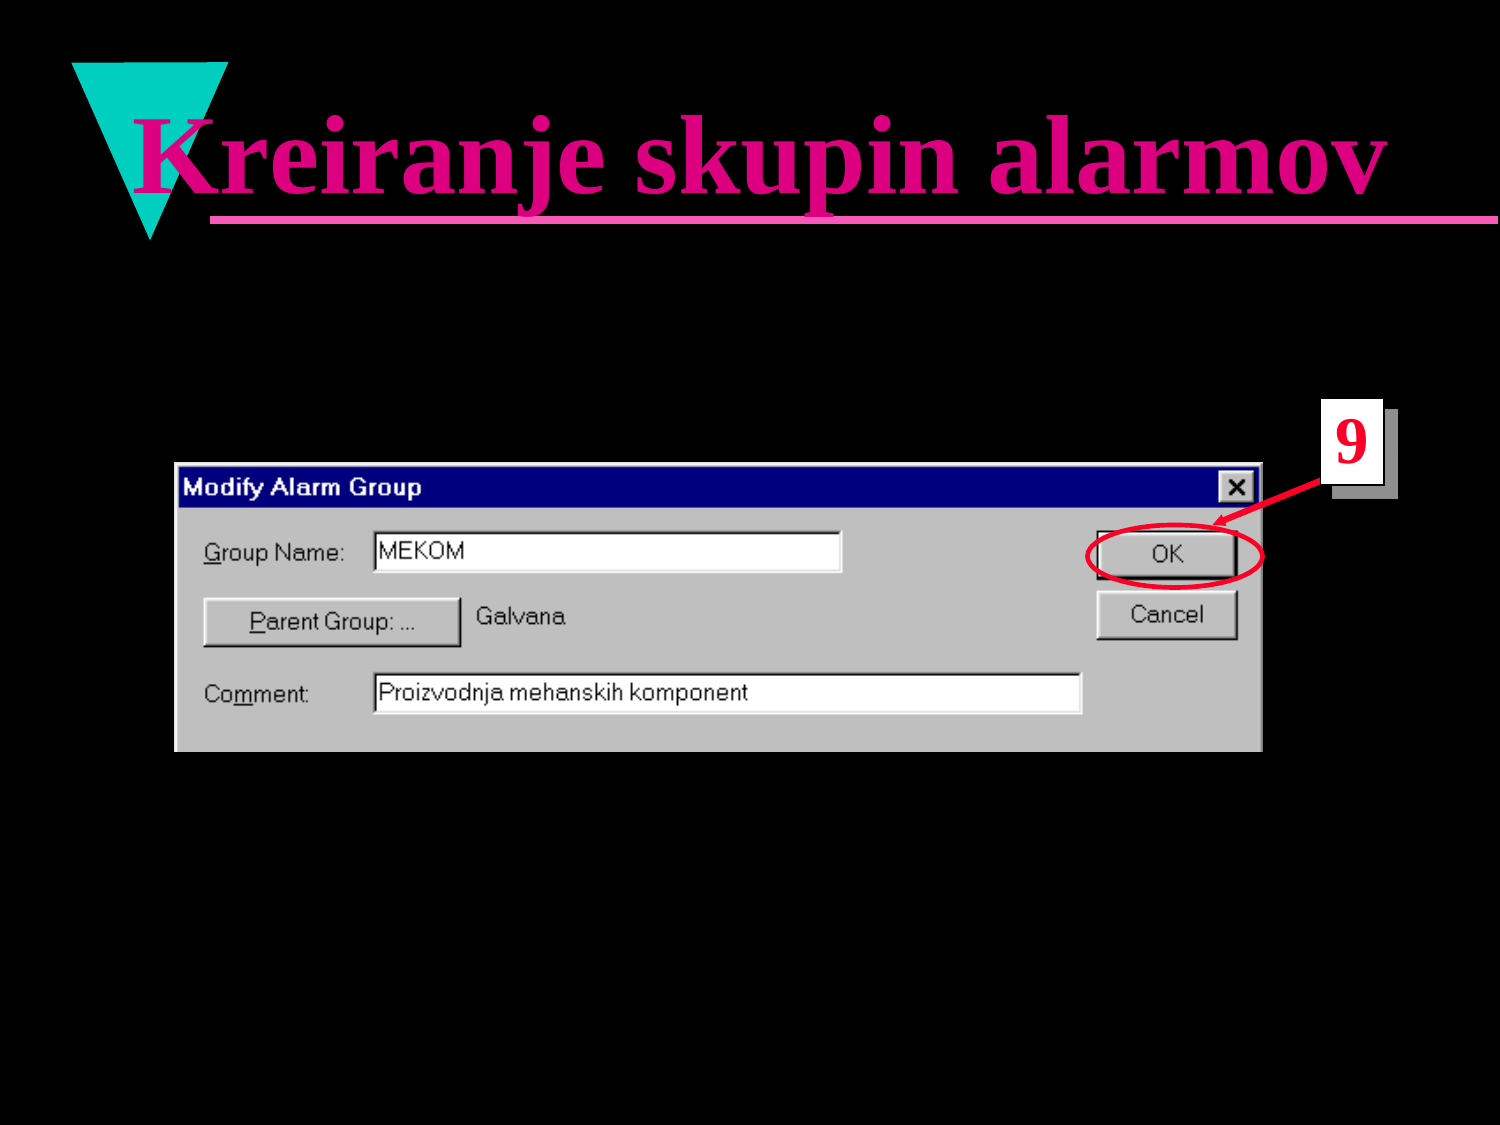

# Kreiranje skupin alarmov
9
RVP2
Alarmi in Dogodki
11